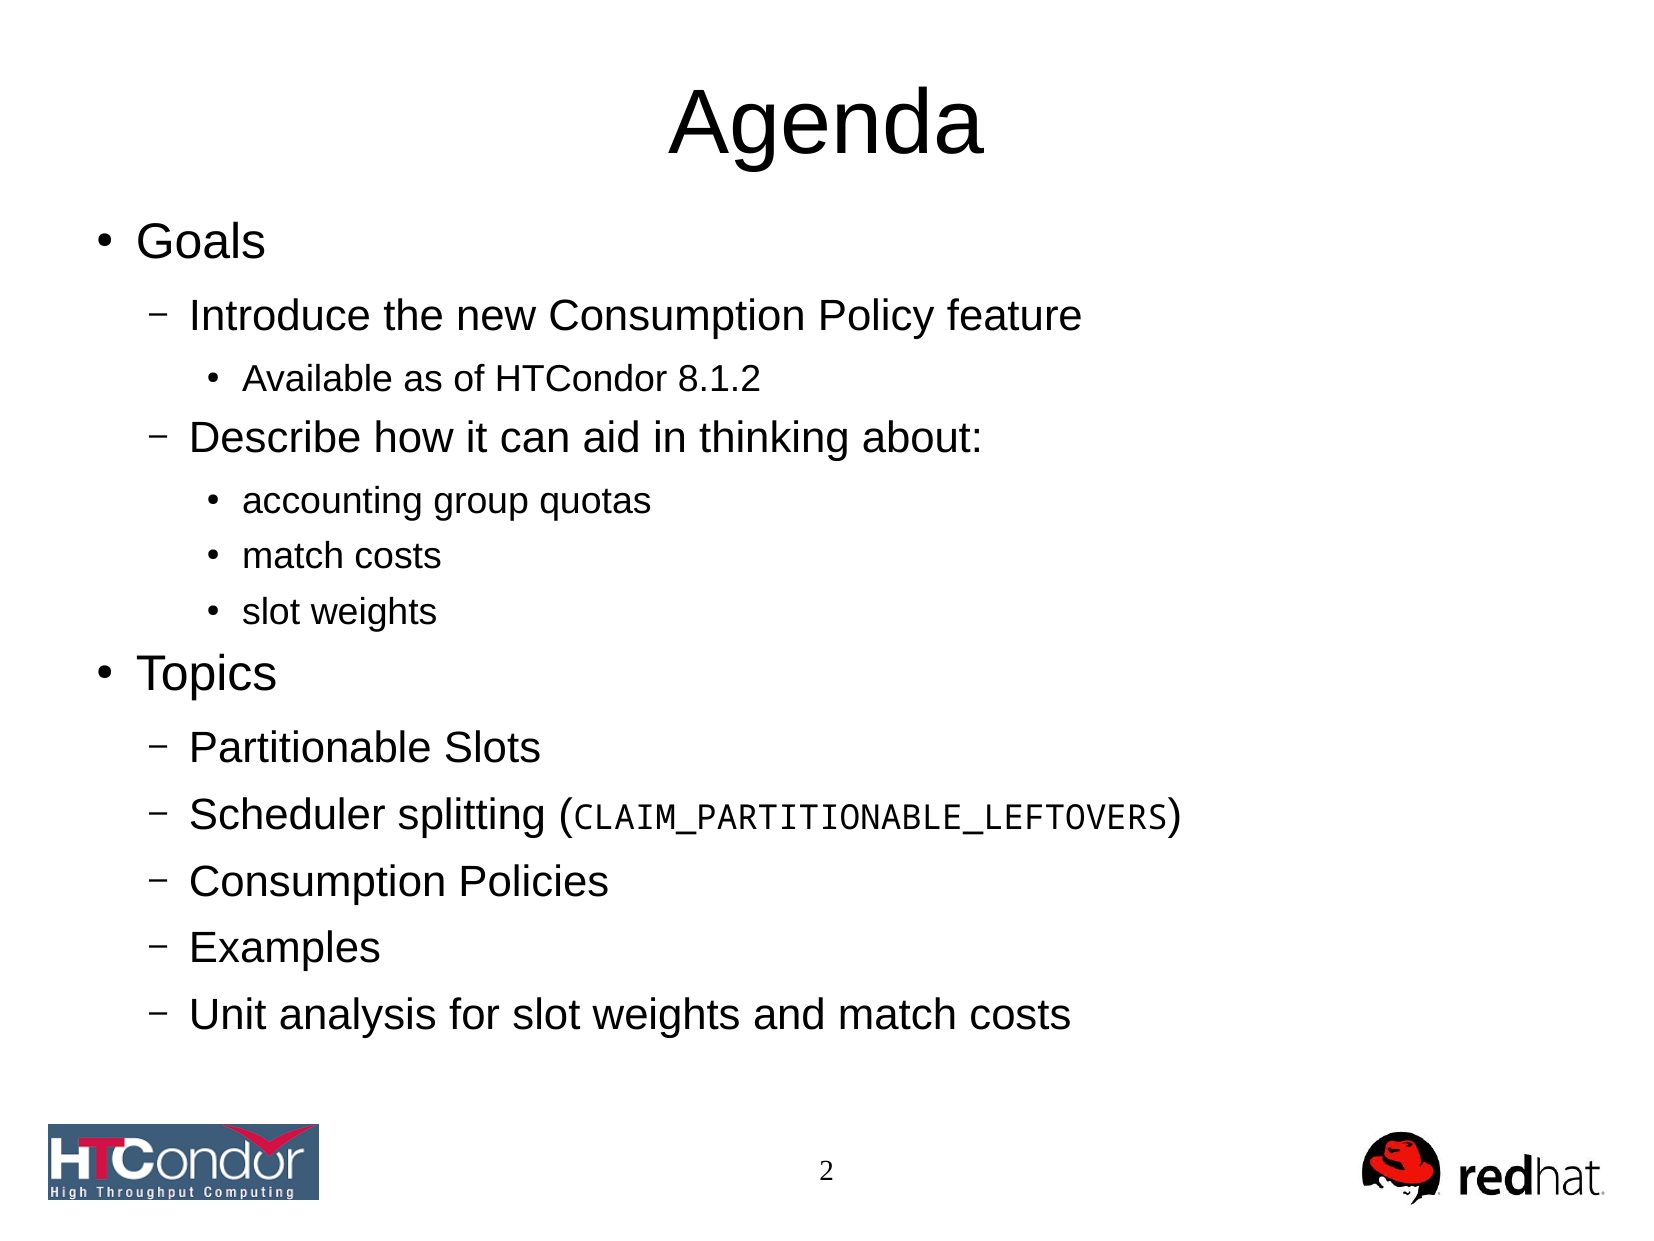

# Agenda
Goals
Introduce the new Consumption Policy feature
Available as of HTCondor 8.1.2
Describe how it can aid in thinking about:
accounting group quotas
match costs
slot weights
Topics
Partitionable Slots
Scheduler splitting (CLAIM_PARTITIONABLE_LEFTOVERS)
Consumption Policies
Examples
Unit analysis for slot weights and match costs
2